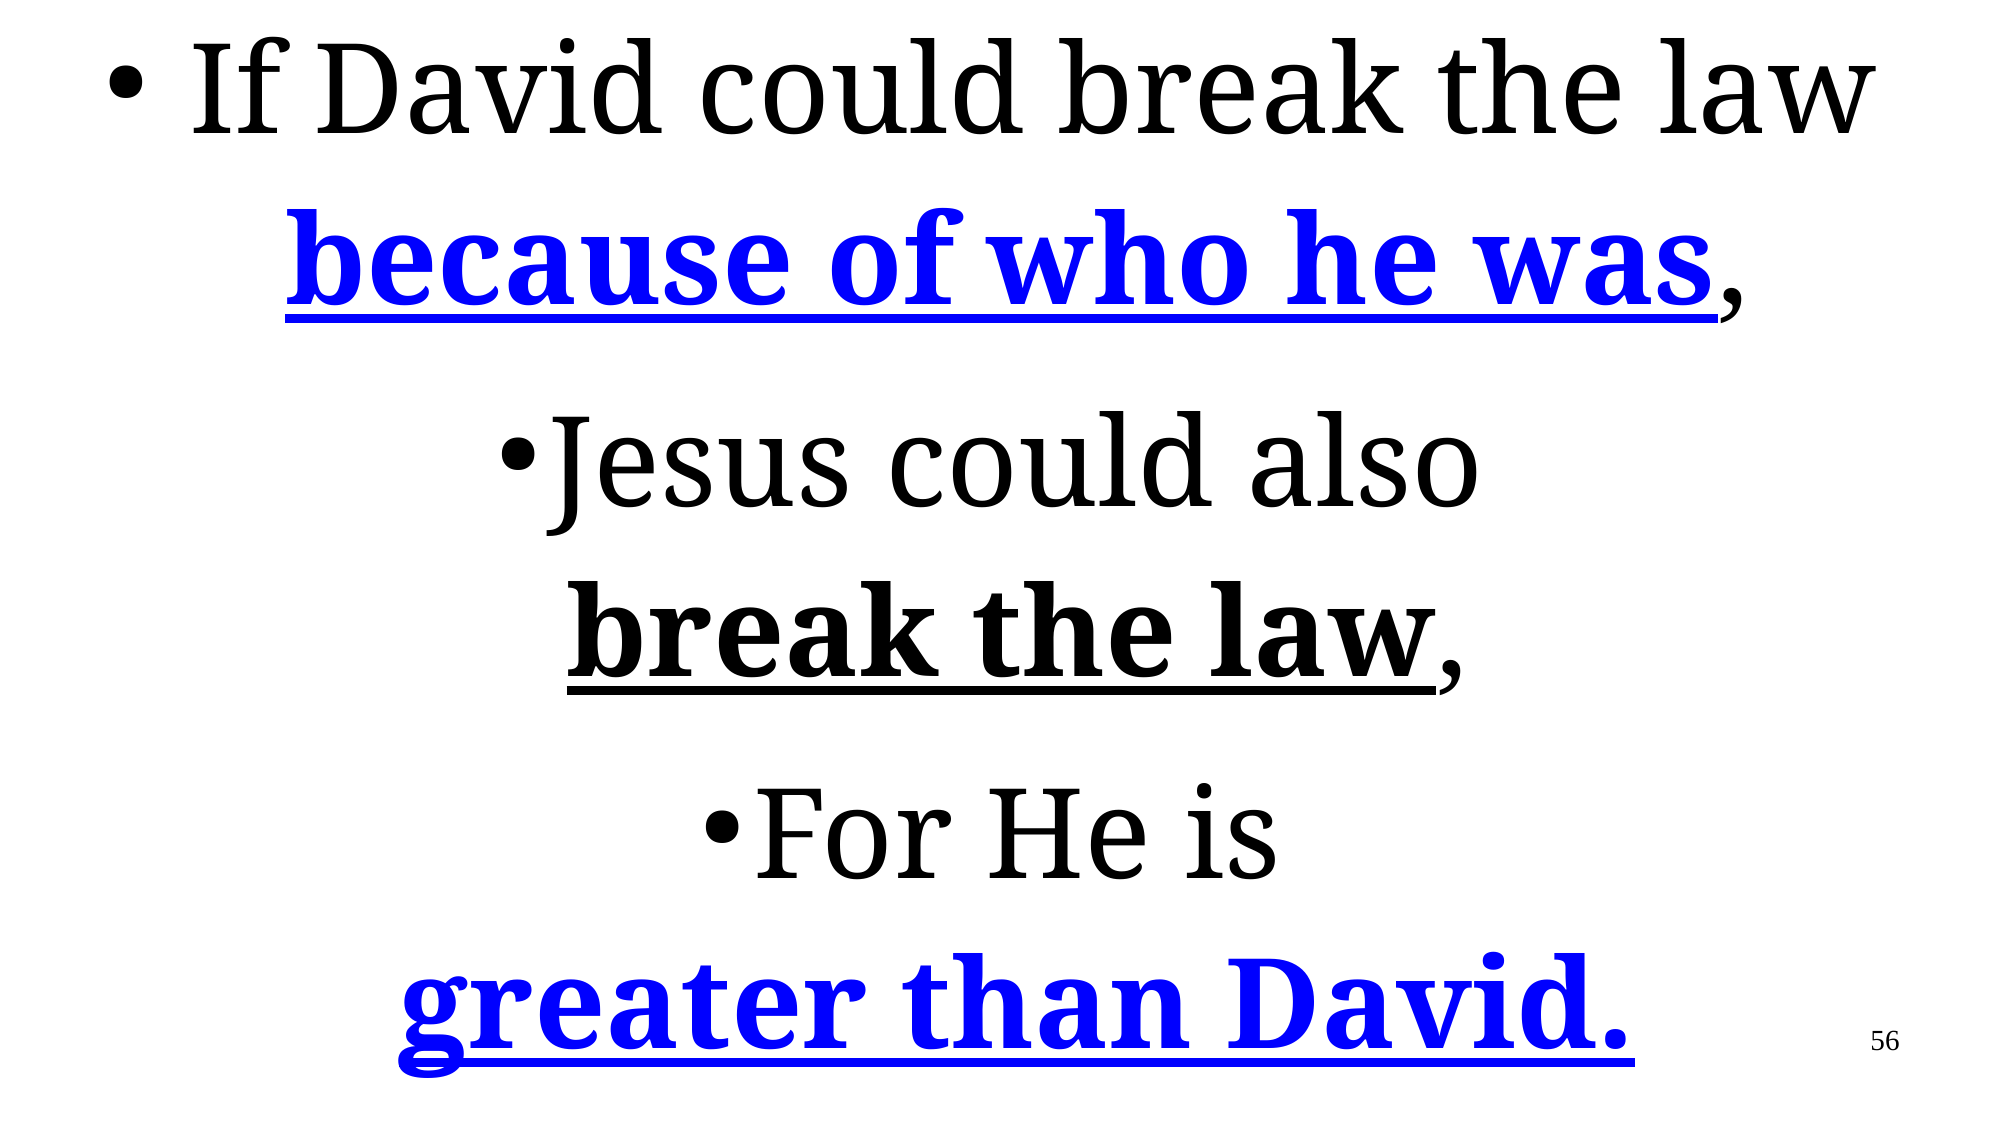

# If David could break the law because of who he was,
Jesus could also
break the law,
For He is
greater than David.
56